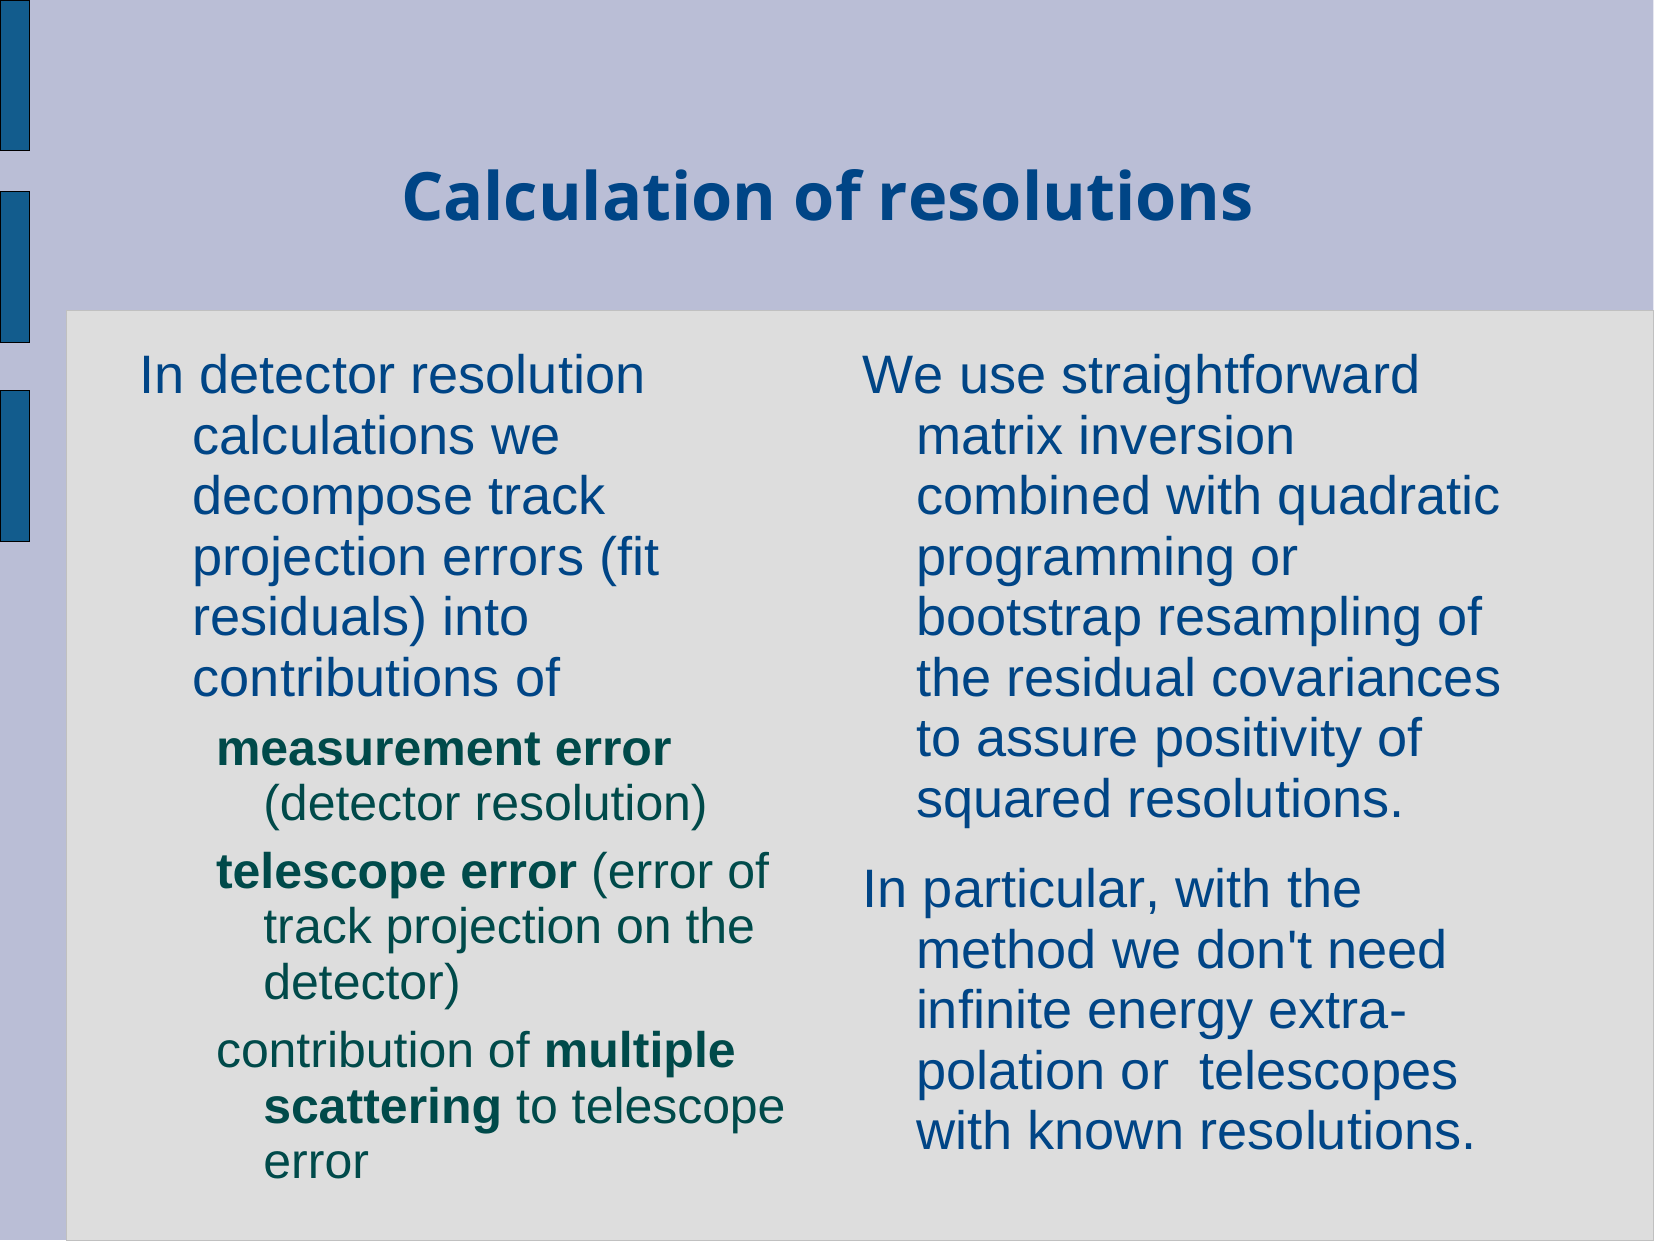

# Calculation of resolutions
In detector resolution calculations we decompose track projection errors (fit residuals) into contributions of
measurement error (detector resolution)
telescope error (error of track projection on the detector)
contribution of multiple scattering to telescope error
We use straightforward matrix inversion combined with quadratic programming or bootstrap resampling of the residual covariances to assure positivity of squared resolutions.
In particular, with the method we don't need infinite energy extra-polation or telescopes with known resolutions.